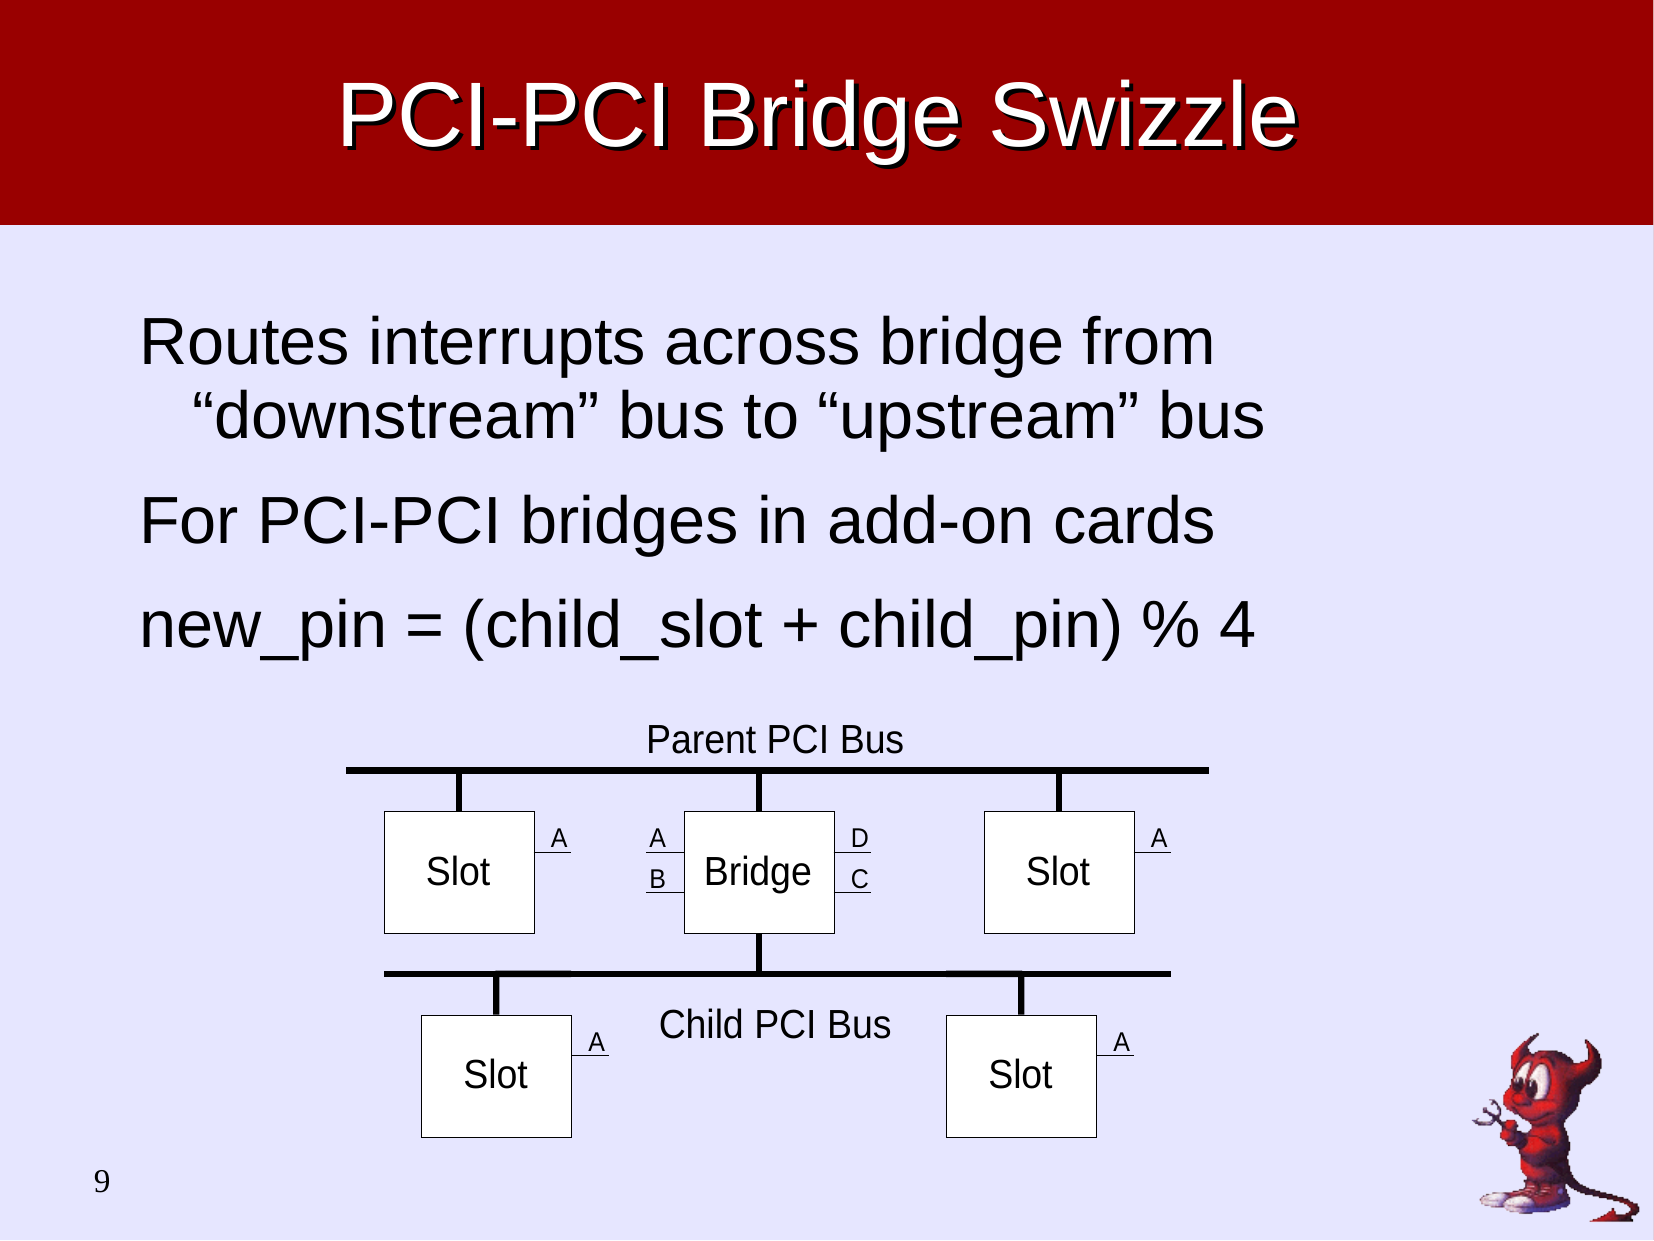

# PCI-PCI Bridge Swizzle
Routes interrupts across bridge from “downstream” bus to “upstream” bus
For PCI-PCI bridges in add-on cards
new_pin = (child_slot + child_pin) % 4